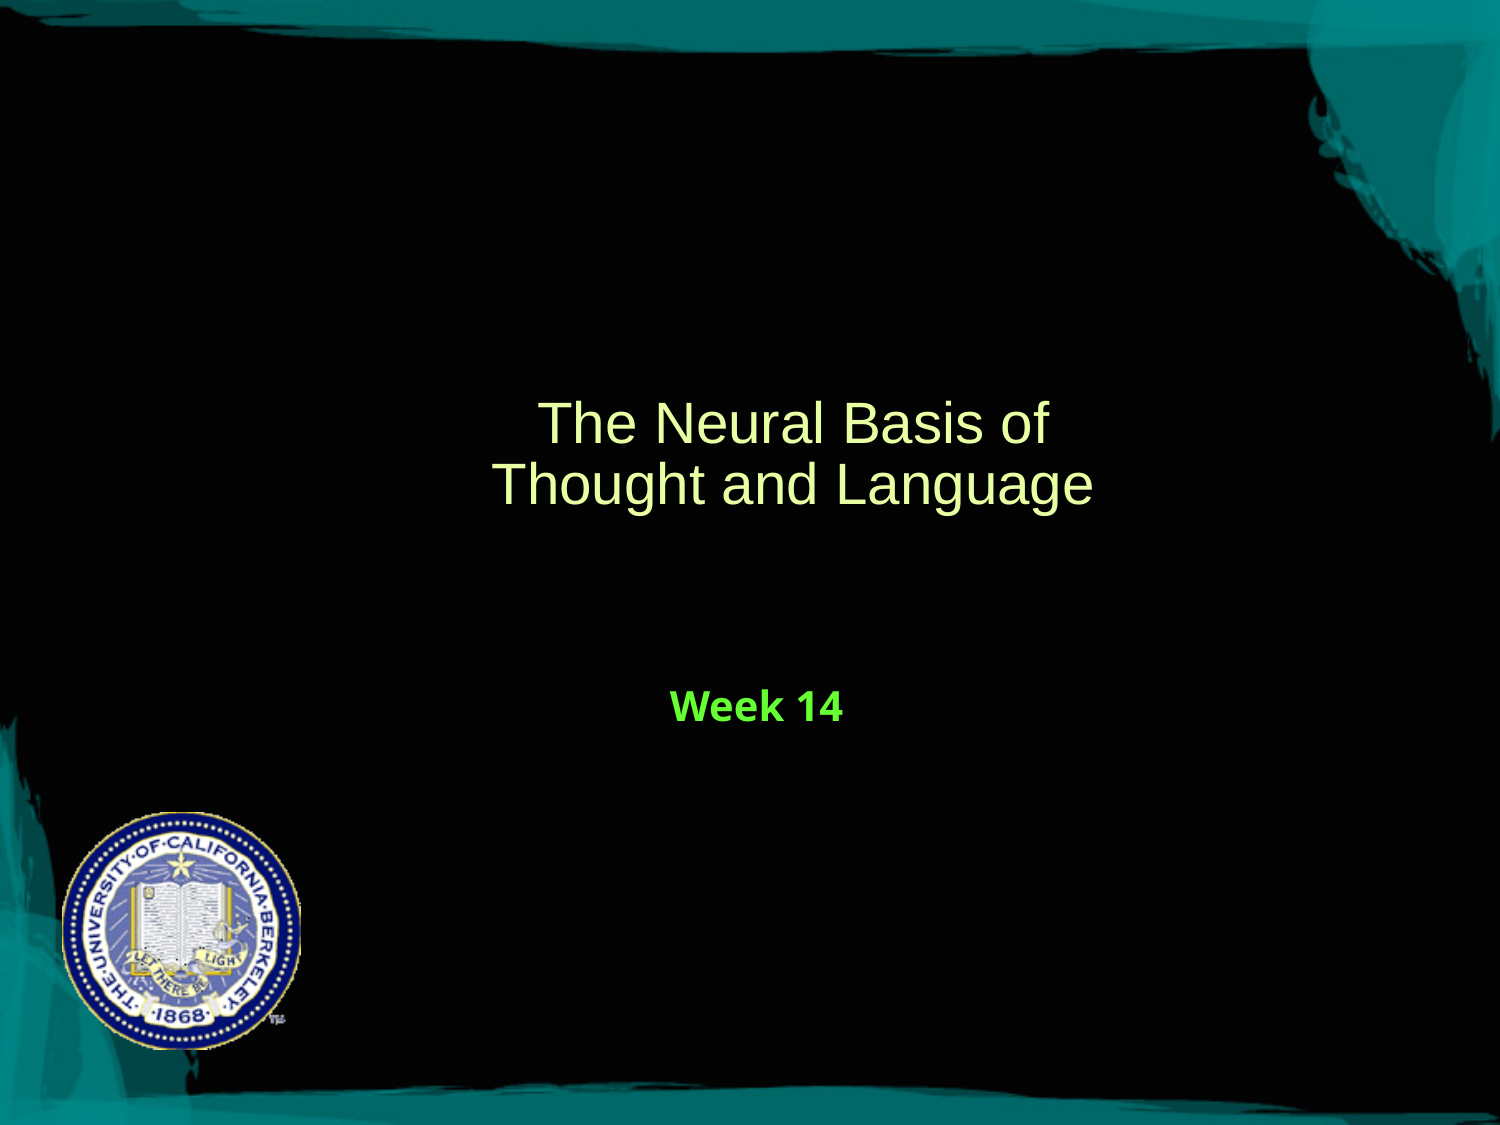

# The Neural Basis of Thought and Language
Week 14